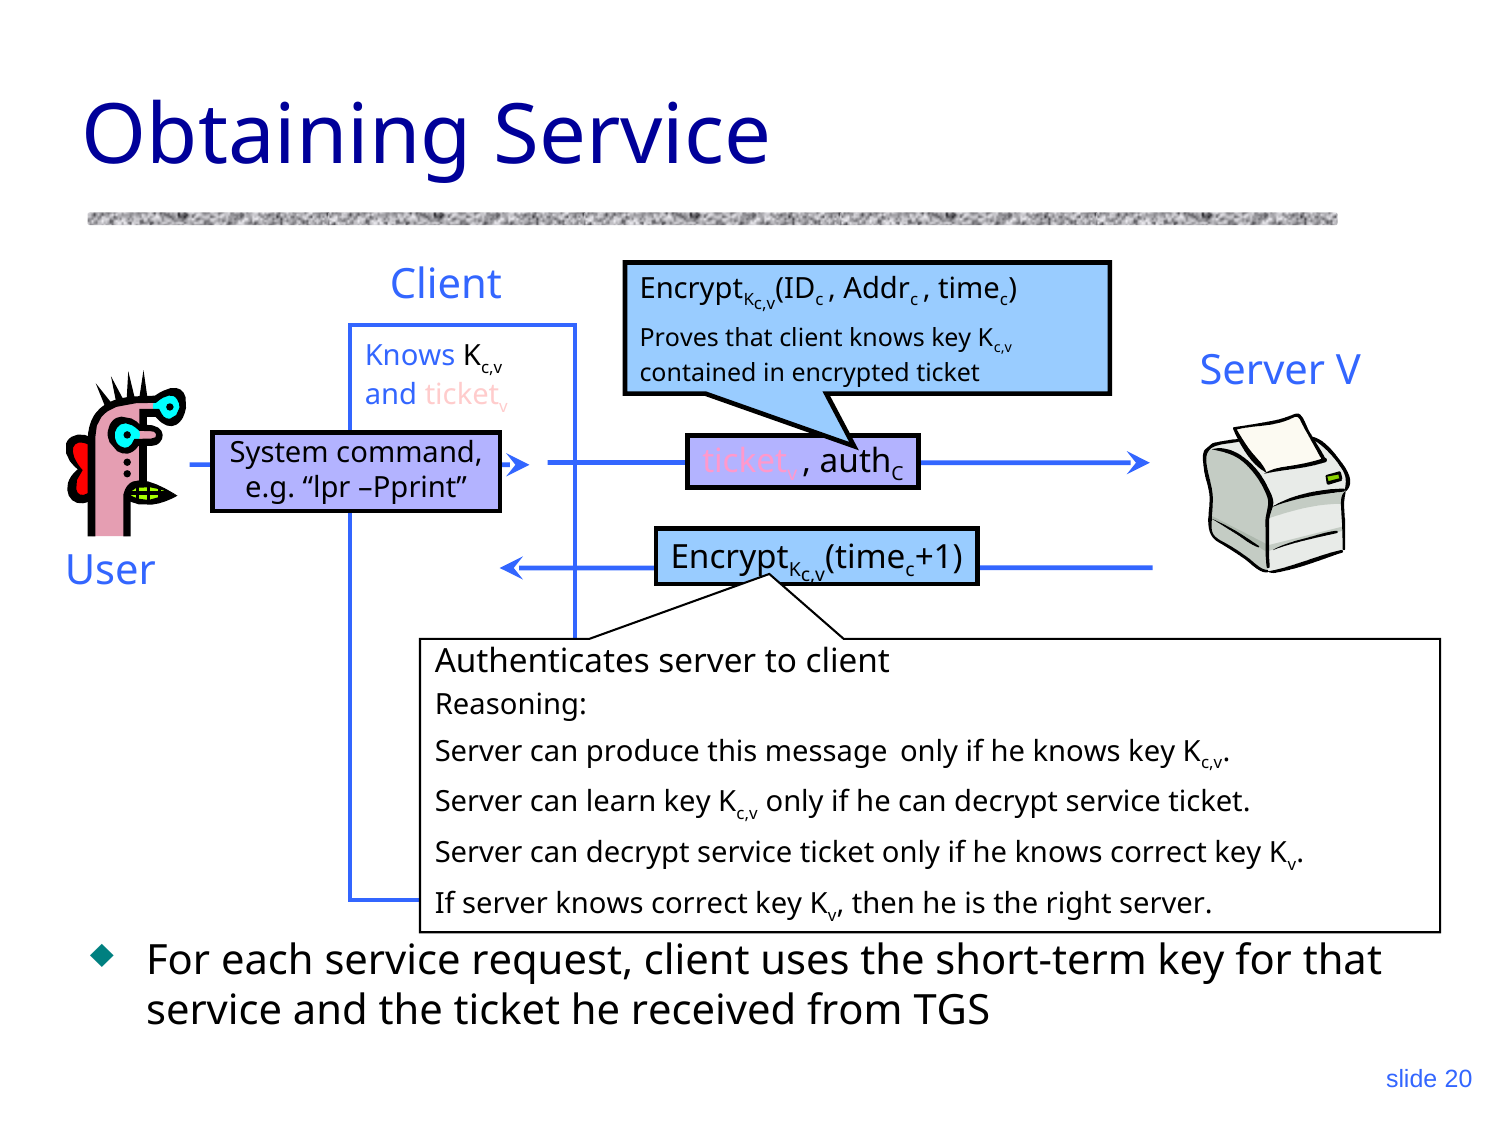

Obtaining Service
Client
EncryptKc,v(IDc , Addrc , timec)
Proves that client knows key Kc,v
contained in encrypted ticket
Knows Kc,v
and ticketv
Server V
System command,
e.g. “lpr –Pprint”
ticketv , authC
EncryptKc,v(timec+1)
User
Authenticates server to client
Reasoning:
Server can produce this message only if he knows key Kc,v.
Server can learn key Kc,v only if he can decrypt service ticket.
Server can decrypt service ticket only if he knows correct key Kv.
If server knows correct key Kv, then he is the right server.
For each service request, client uses the short-term key for that service and the ticket he received from TGS
slide